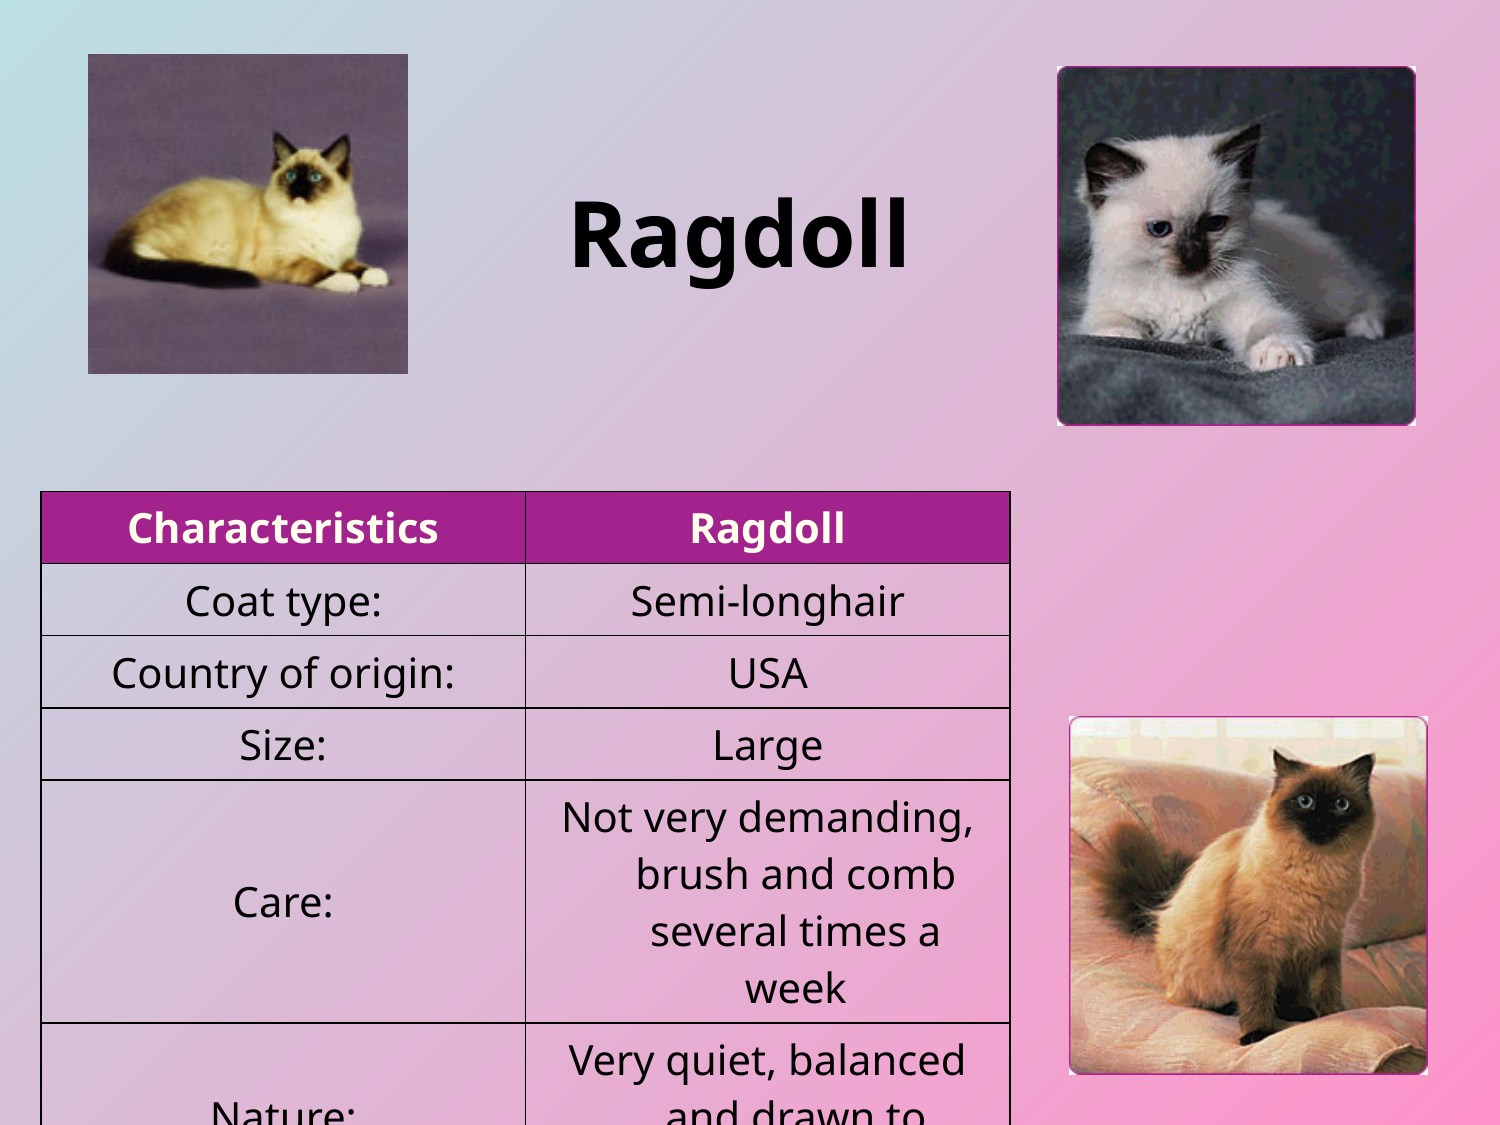

# Ragdoll
| Characteristics | Ragdoll |
| --- | --- |
| Coat type: | Semi-longhair |
| Country of origin: | USA |
| Size: | Large |
| Care: | Not very demanding, brush and comb several times a week |
| Nature: | Very quiet, balanced and drawn to people |